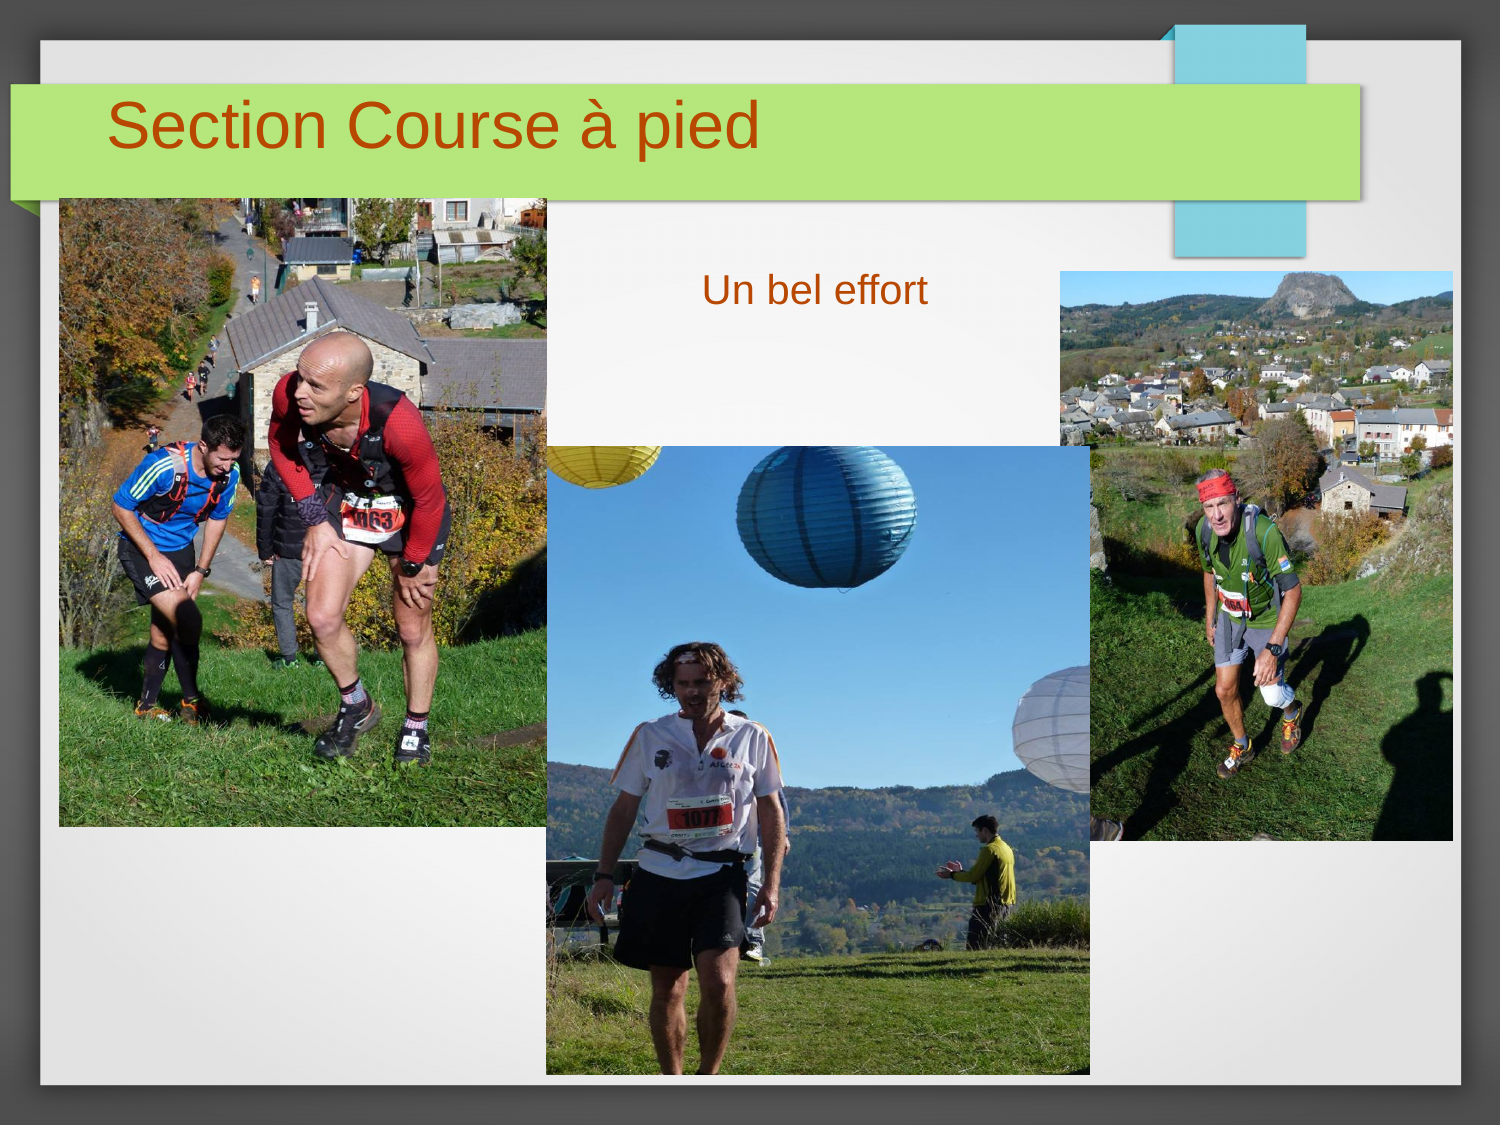

# Section Course à pied
Un bel effort